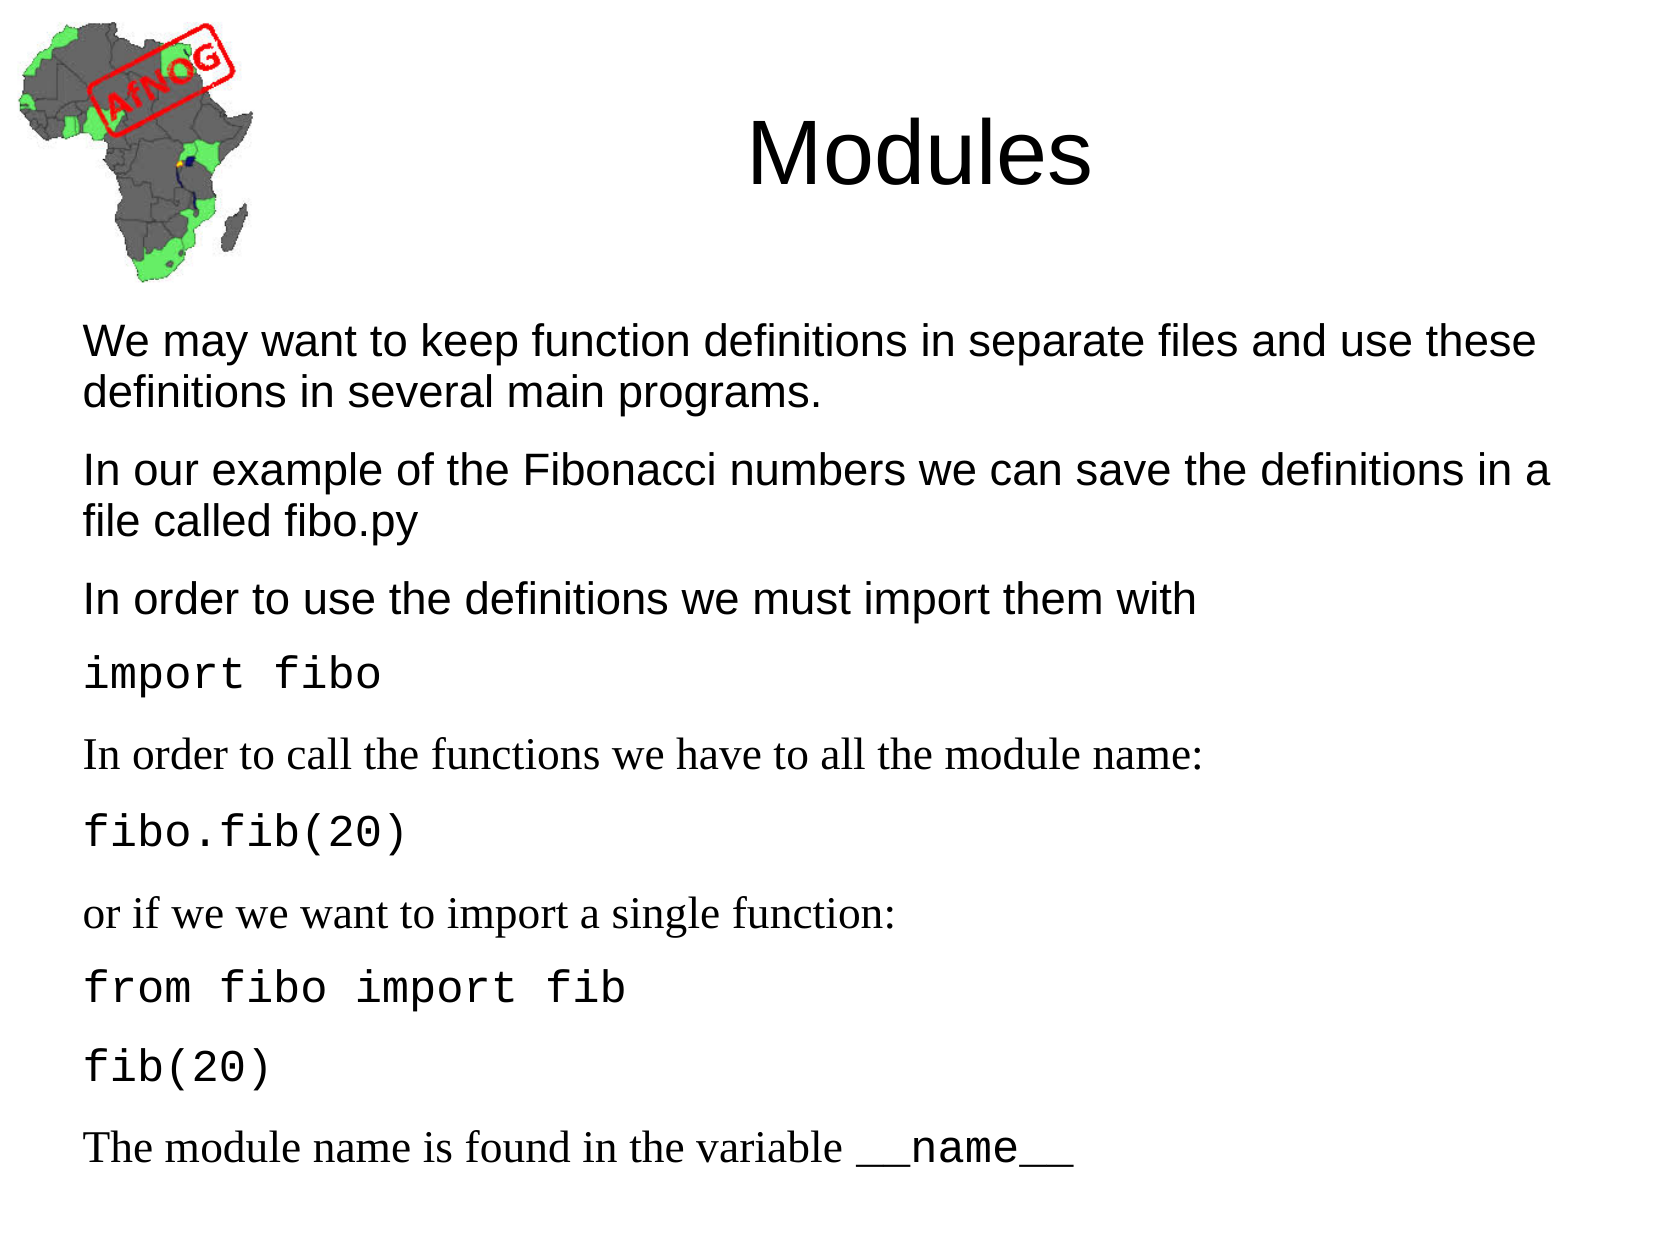

# Modules
We may want to keep function definitions in separate files and use these definitions in several main programs.
In our example of the Fibonacci numbers we can save the definitions in a file called fibo.py
In order to use the definitions we must import them with
import fibo
In order to call the functions we have to all the module name:
fibo.fib(20)
or if we we want to import a single function:
from fibo import fib
fib(20)
The module name is found in the variable __name__